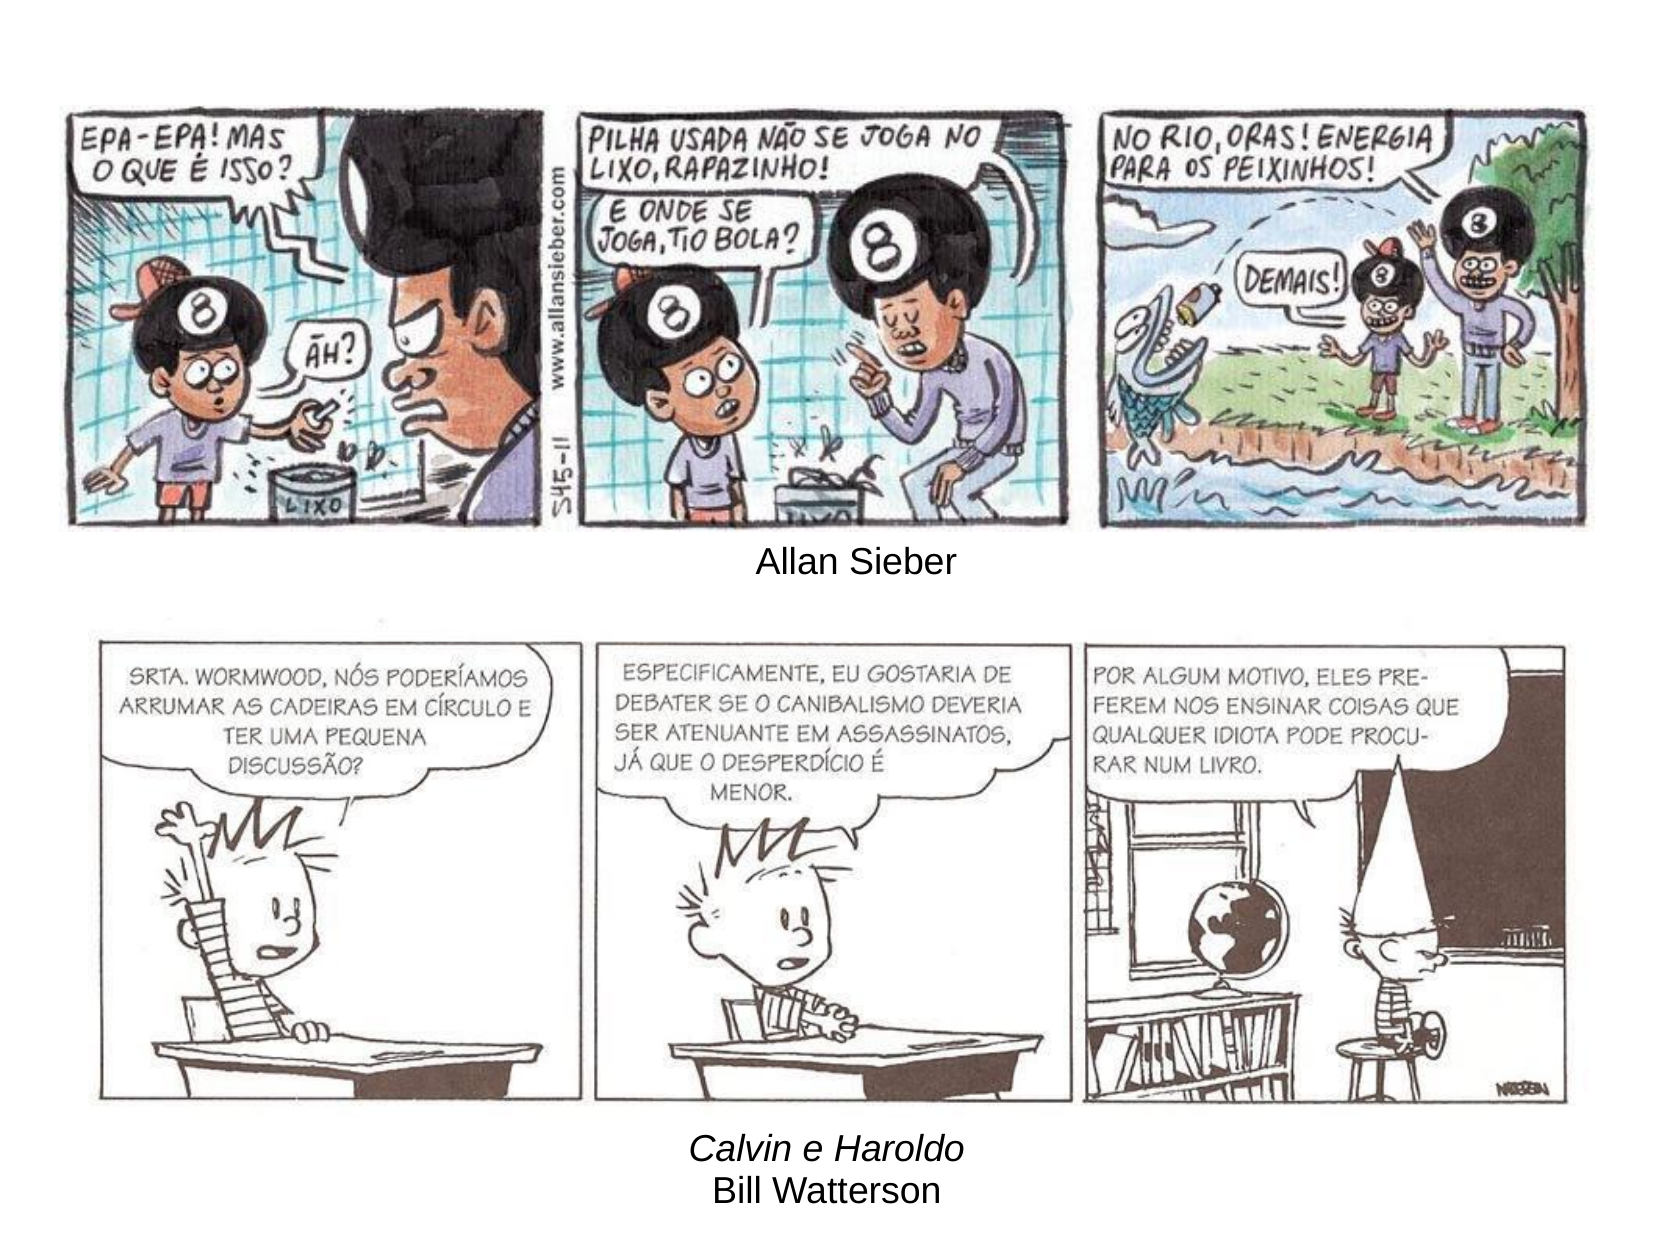

Allan Sieber
Calvin e Haroldo
Bill Watterson